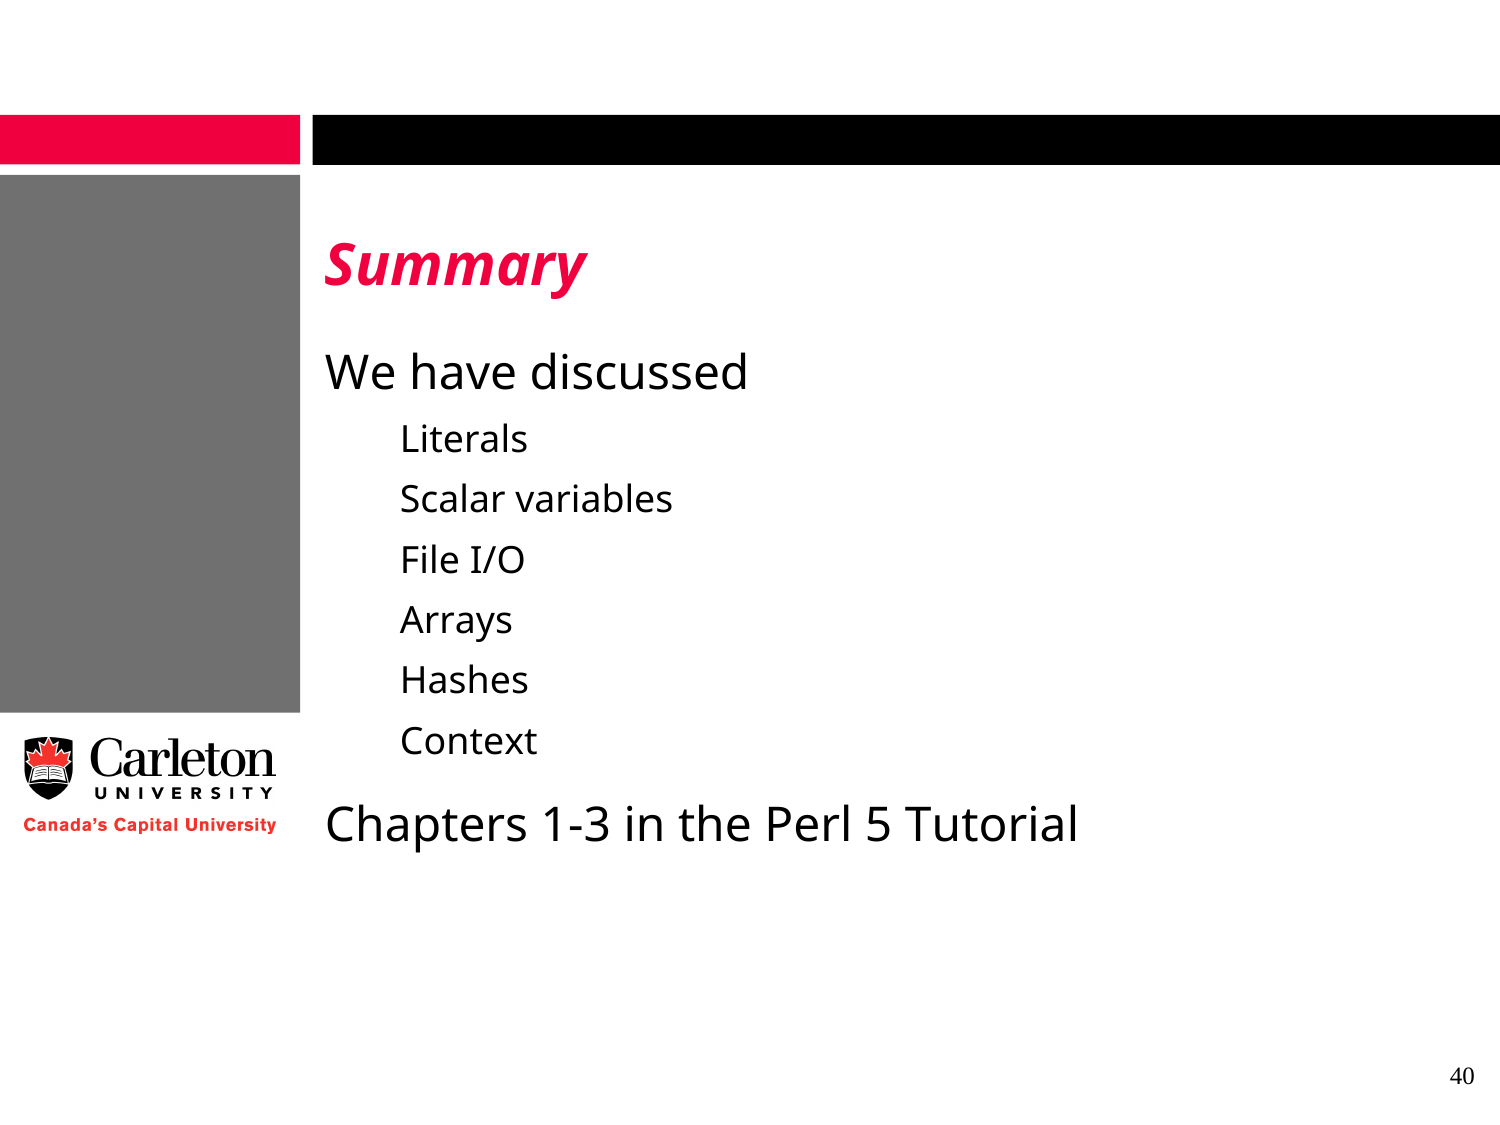

# Summary
We have discussed
Literals
Scalar variables
File I/O
Arrays
Hashes
Context
Chapters 1-3 in the Perl 5 Tutorial
40